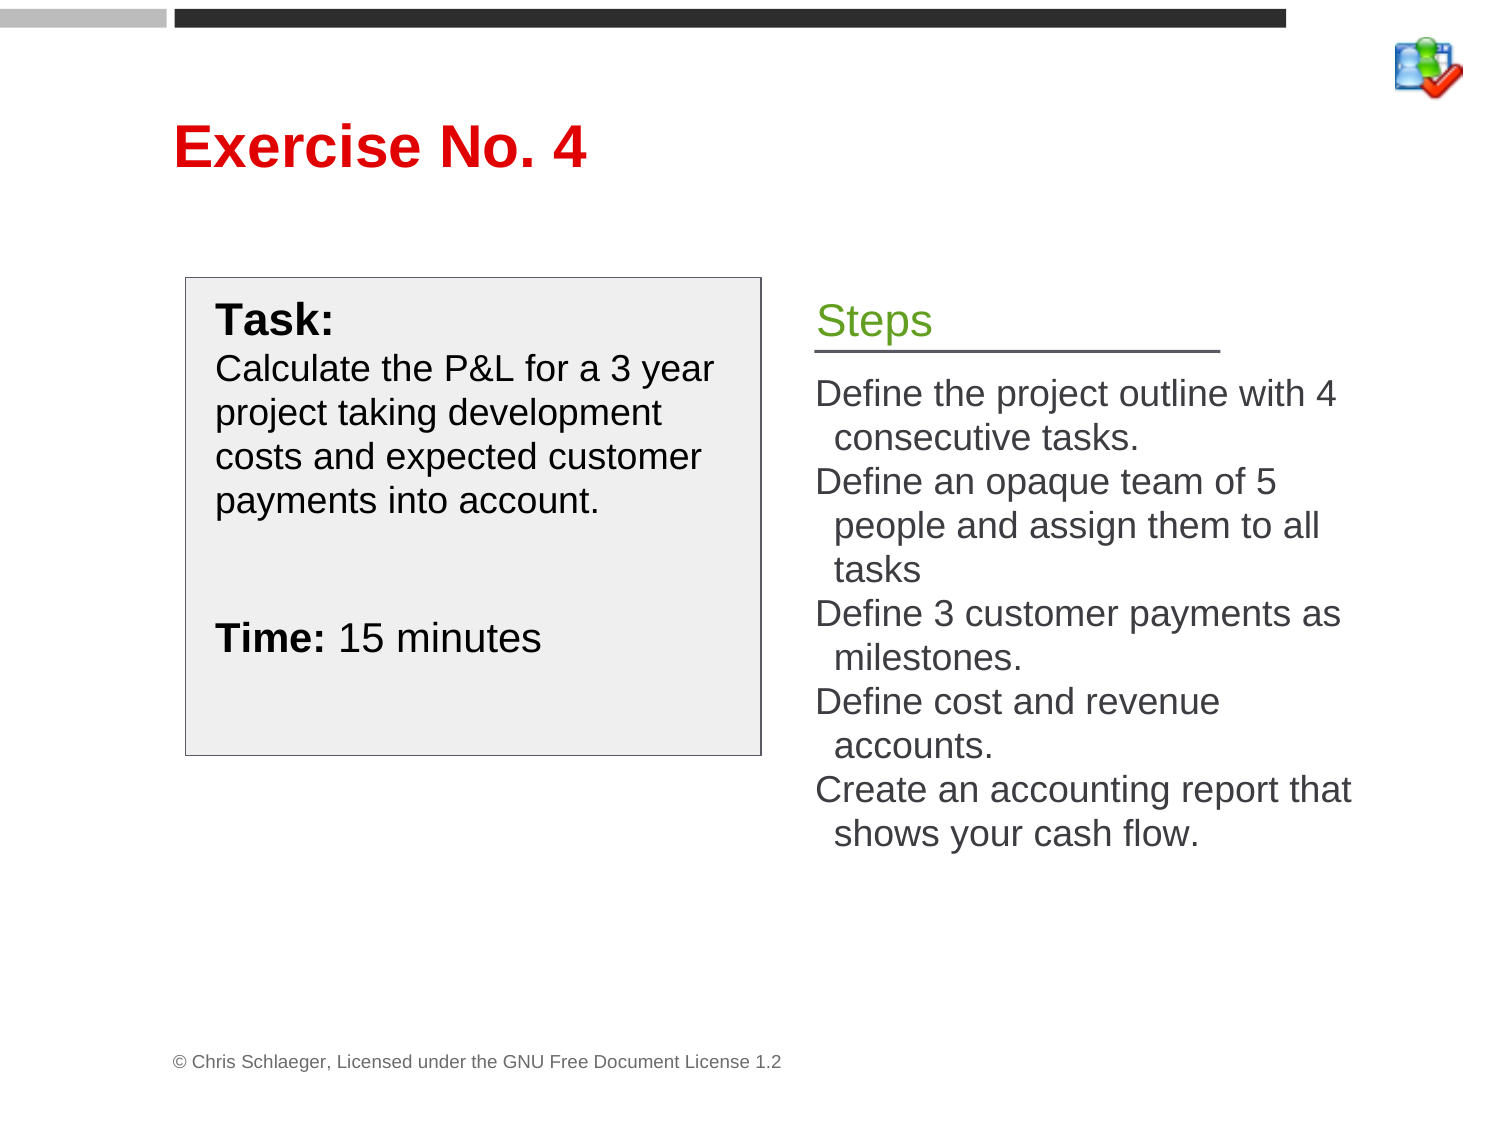

# Exercise No. 4
Task:
Calculate the P&L for a 3 year project taking development costs and expected customer payments into account.
Time: 15 minutes
Steps
Define the project outline with 4 consecutive tasks.
Define an opaque team of 5 people and assign them to all tasks
Define 3 customer payments as milestones.
Define cost and revenue accounts.
Create an accounting report that shows your cash flow.